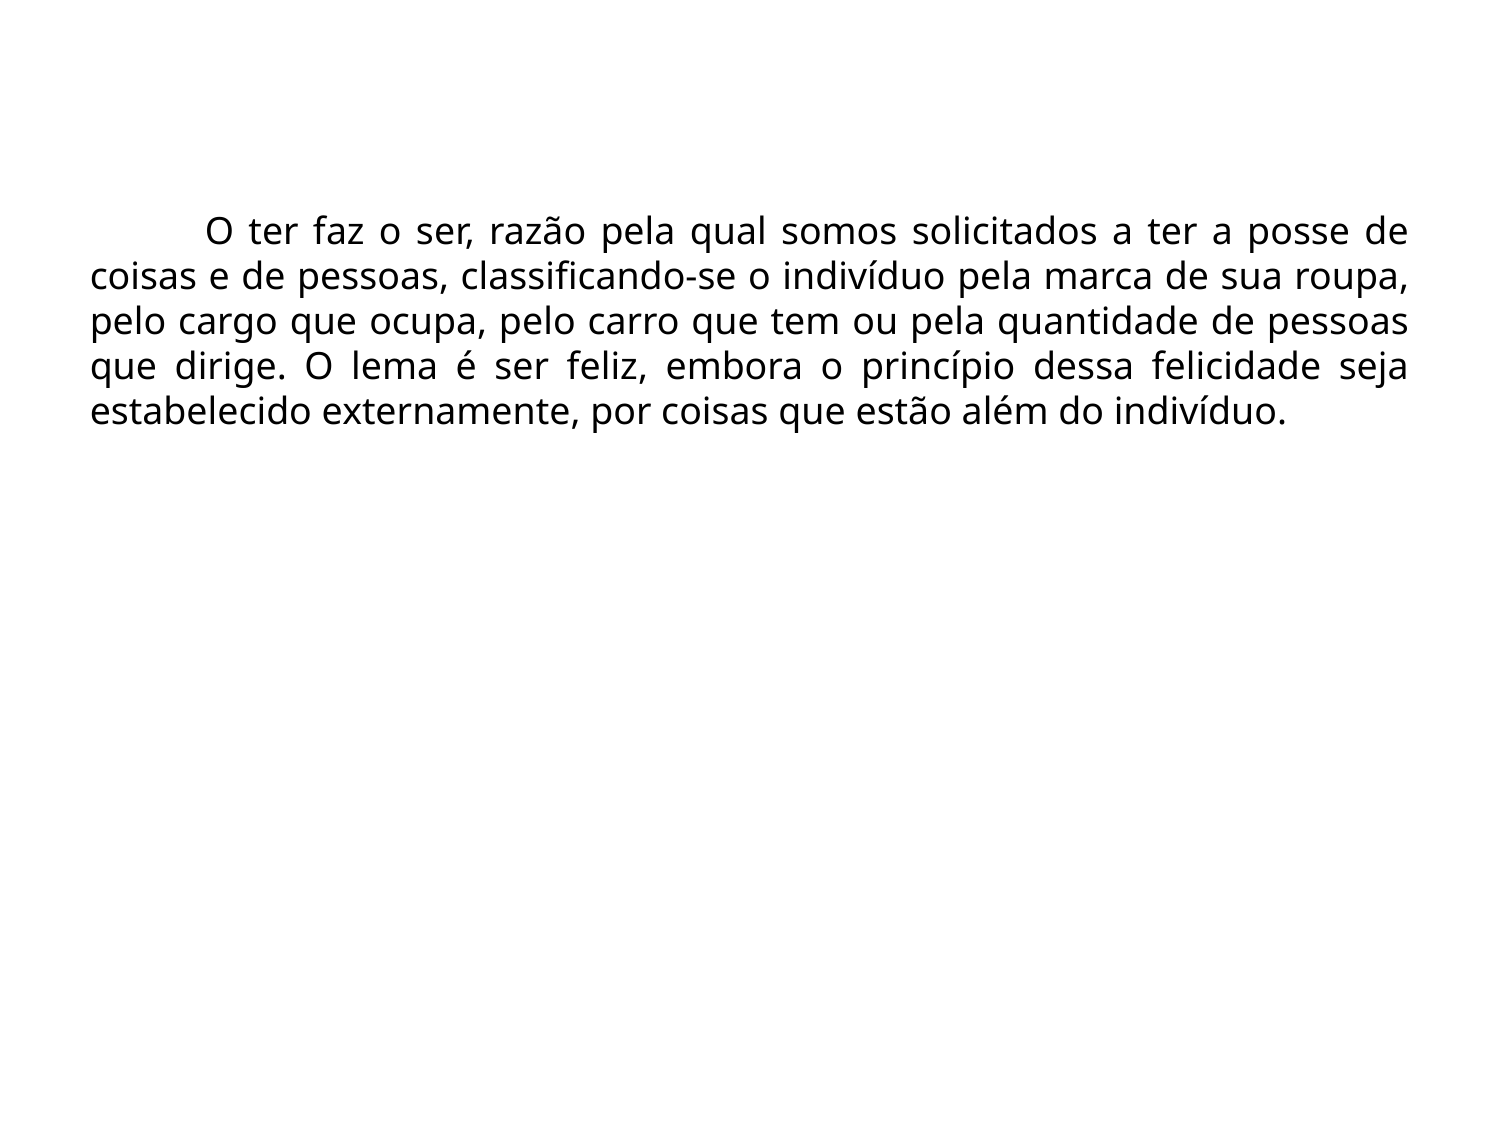

# O ter faz o ser, razão pela qual somos solicitados a ter a posse de coisas e de pessoas, classificando-se o indivíduo pela marca de sua roupa, pelo cargo que ocupa, pelo carro que tem ou pela quantidade de pessoas que dirige. O lema é ser feliz, embora o princípio dessa felicidade seja estabelecido externamente, por coisas que estão além do indivíduo.